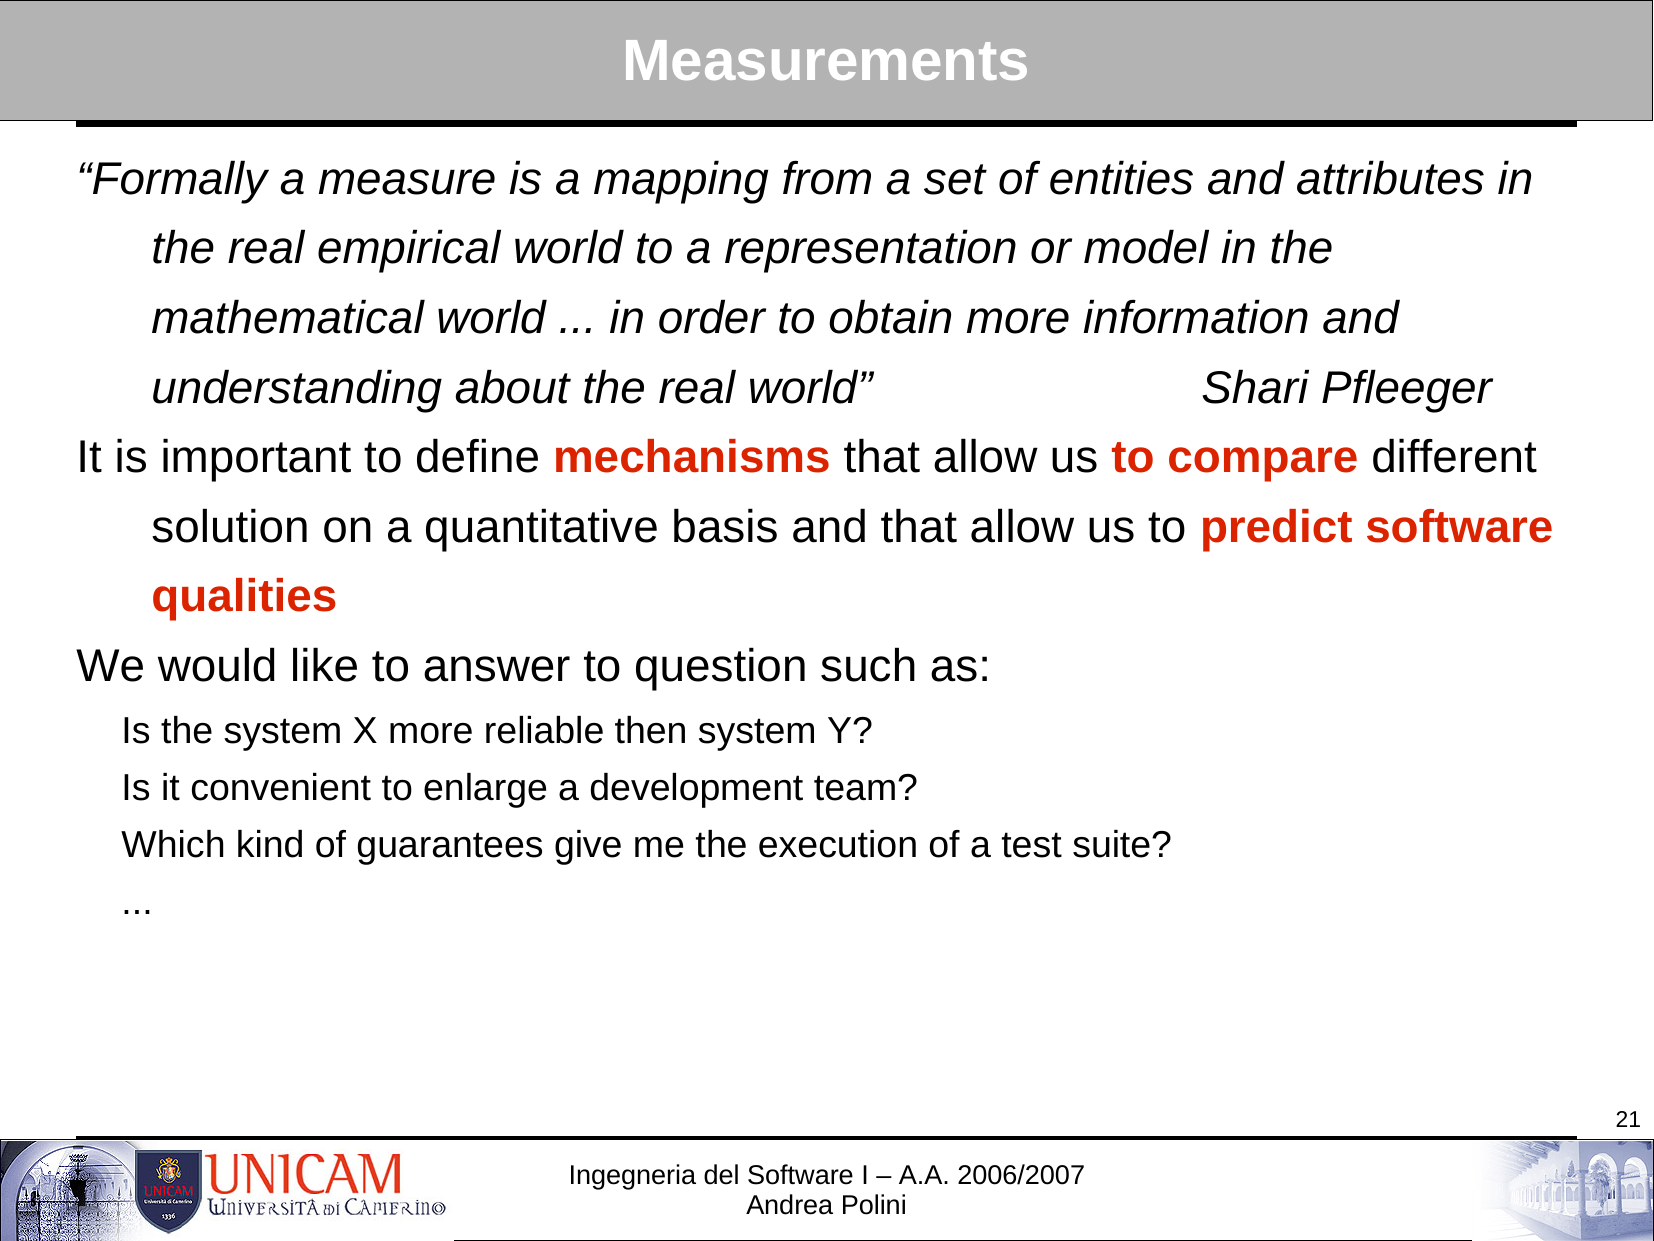

# Measurements
“Formally a measure is a mapping from a set of entities and attributes in the real empirical world to a representation or model in the mathematical world ... in order to obtain more information and understanding about the real world” 					Shari Pfleeger
It is important to define mechanisms that allow us to compare different solution on a quantitative basis and that allow us to predict software qualities
We would like to answer to question such as:
Is the system X more reliable then system Y?
Is it convenient to enlarge a development team?
Which kind of guarantees give me the execution of a test suite?
...
21